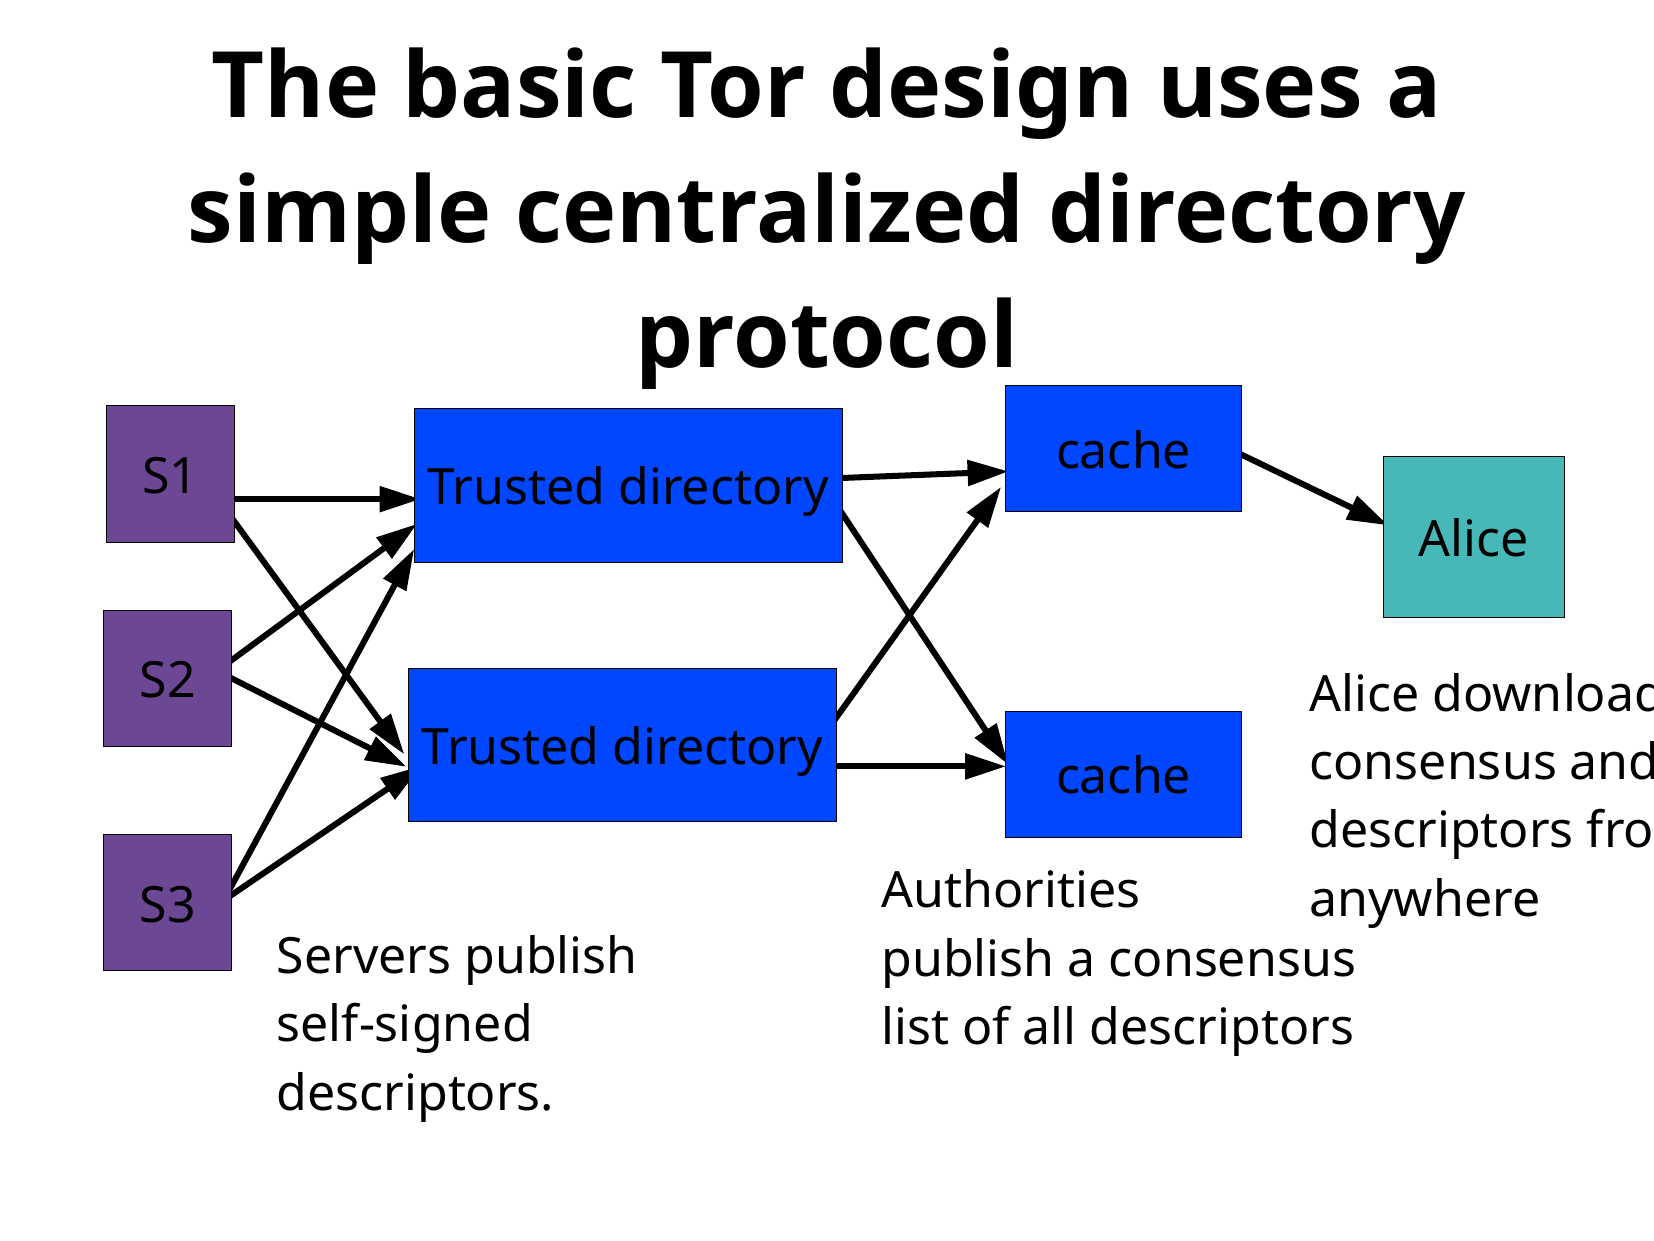

# The basic Tor design uses a simple centralized directory protocol
cache
S1
Trusted directory
Alice
S2
Alice downloads
consensus and
descriptors from
anywhere
Trusted directory
cache
S3
Authorities
publish a consensus
list of all descriptors
Servers publish
self-signed
descriptors.